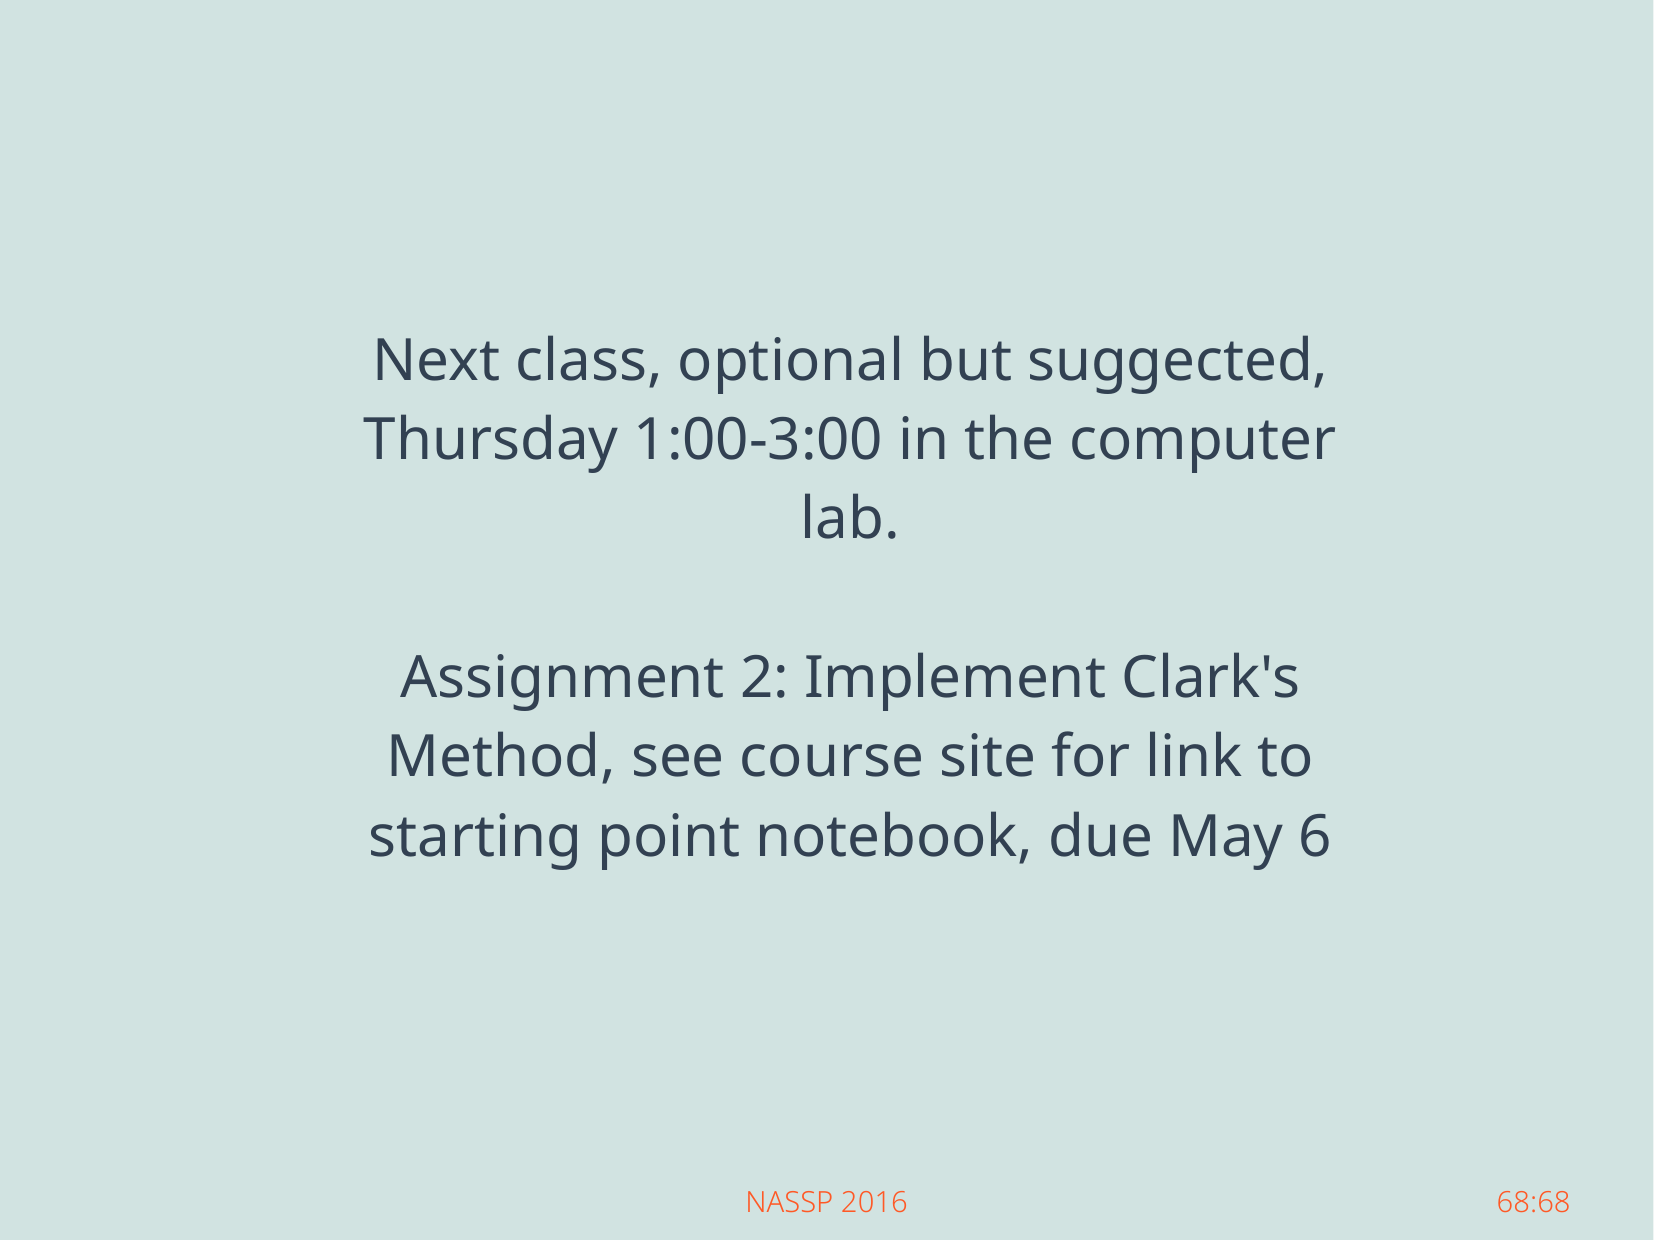

Next class, optional but suggected, Thursday 1:00-3:00 in the computer lab.
Assignment 2: Implement Clark's Method, see course site for link to starting point notebook, due May 6
NASSP 2016
68